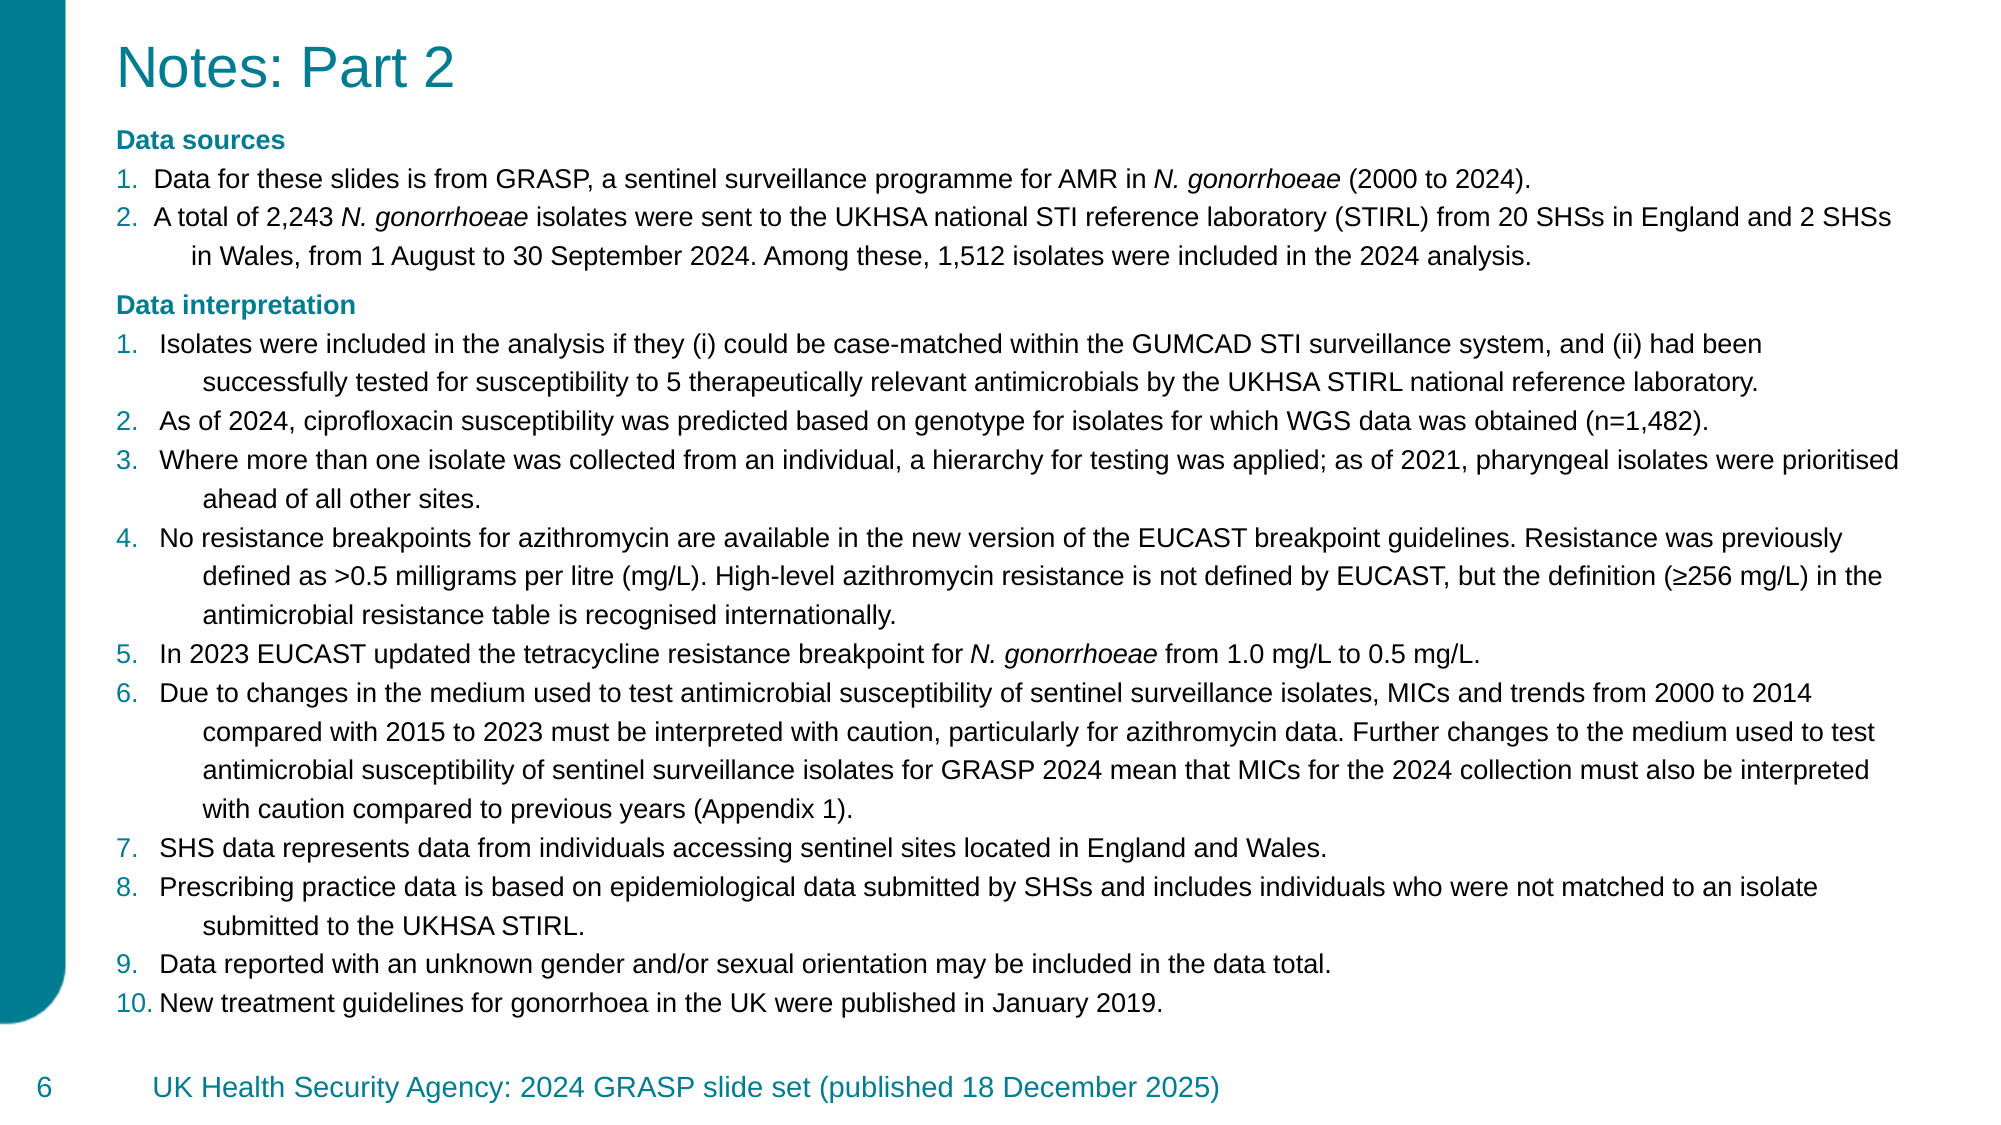

# Notes: Part 2
Data sources
Data for these slides is from GRASP, a sentinel surveillance programme for AMR in N. gonorrhoeae (2000 to 2024).
A total of 2,243 N. gonorrhoeae isolates were sent to the UKHSA national STI reference laboratory (STIRL) from 20 SHSs in England and 2 SHSs in Wales, from 1 August to 30 September 2024. Among these, 1,512 isolates were included in the 2024 analysis.
Data interpretation
Isolates were included in the analysis if they (i) could be case-matched within the GUMCAD STI surveillance system, and (ii) had been successfully tested for susceptibility to 5 therapeutically relevant antimicrobials by the UKHSA STIRL national reference laboratory.
As of 2024, ciprofloxacin susceptibility was predicted based on genotype for isolates for which WGS data was obtained (n=1,482).
Where more than one isolate was collected from an individual, a hierarchy for testing was applied; as of 2021, pharyngeal isolates were prioritised ahead of all other sites.
No resistance breakpoints for azithromycin are available in the new version of the EUCAST breakpoint guidelines. Resistance was previously defined as >0.5 milligrams per litre (mg/L). High-level azithromycin resistance is not defined by EUCAST, but the definition (≥256 mg/L) in the antimicrobial resistance table is recognised internationally.
In 2023 EUCAST updated the tetracycline resistance breakpoint for N. gonorrhoeae from 1.0 mg/L to 0.5 mg/L.
Due to changes in the medium used to test antimicrobial susceptibility of sentinel surveillance isolates, MICs and trends from 2000 to 2014 compared with 2015 to 2023 must be interpreted with caution, particularly for azithromycin data. Further changes to the medium used to test antimicrobial susceptibility of sentinel surveillance isolates for GRASP 2024 mean that MICs for the 2024 collection must also be interpreted with caution compared to previous years (Appendix 1).
SHS data represents data from individuals accessing sentinel sites located in England and Wales.
Prescribing practice data is based on epidemiological data submitted by SHSs and includes individuals who were not matched to an isolate submitted to the UKHSA STIRL.
Data reported with an unknown gender and/or sexual orientation may be included in the data total.
New treatment guidelines for gonorrhoea in the UK were published in January 2019.
6
UK Health Security Agency: 2024 GRASP slide set (published 18 December 2025)